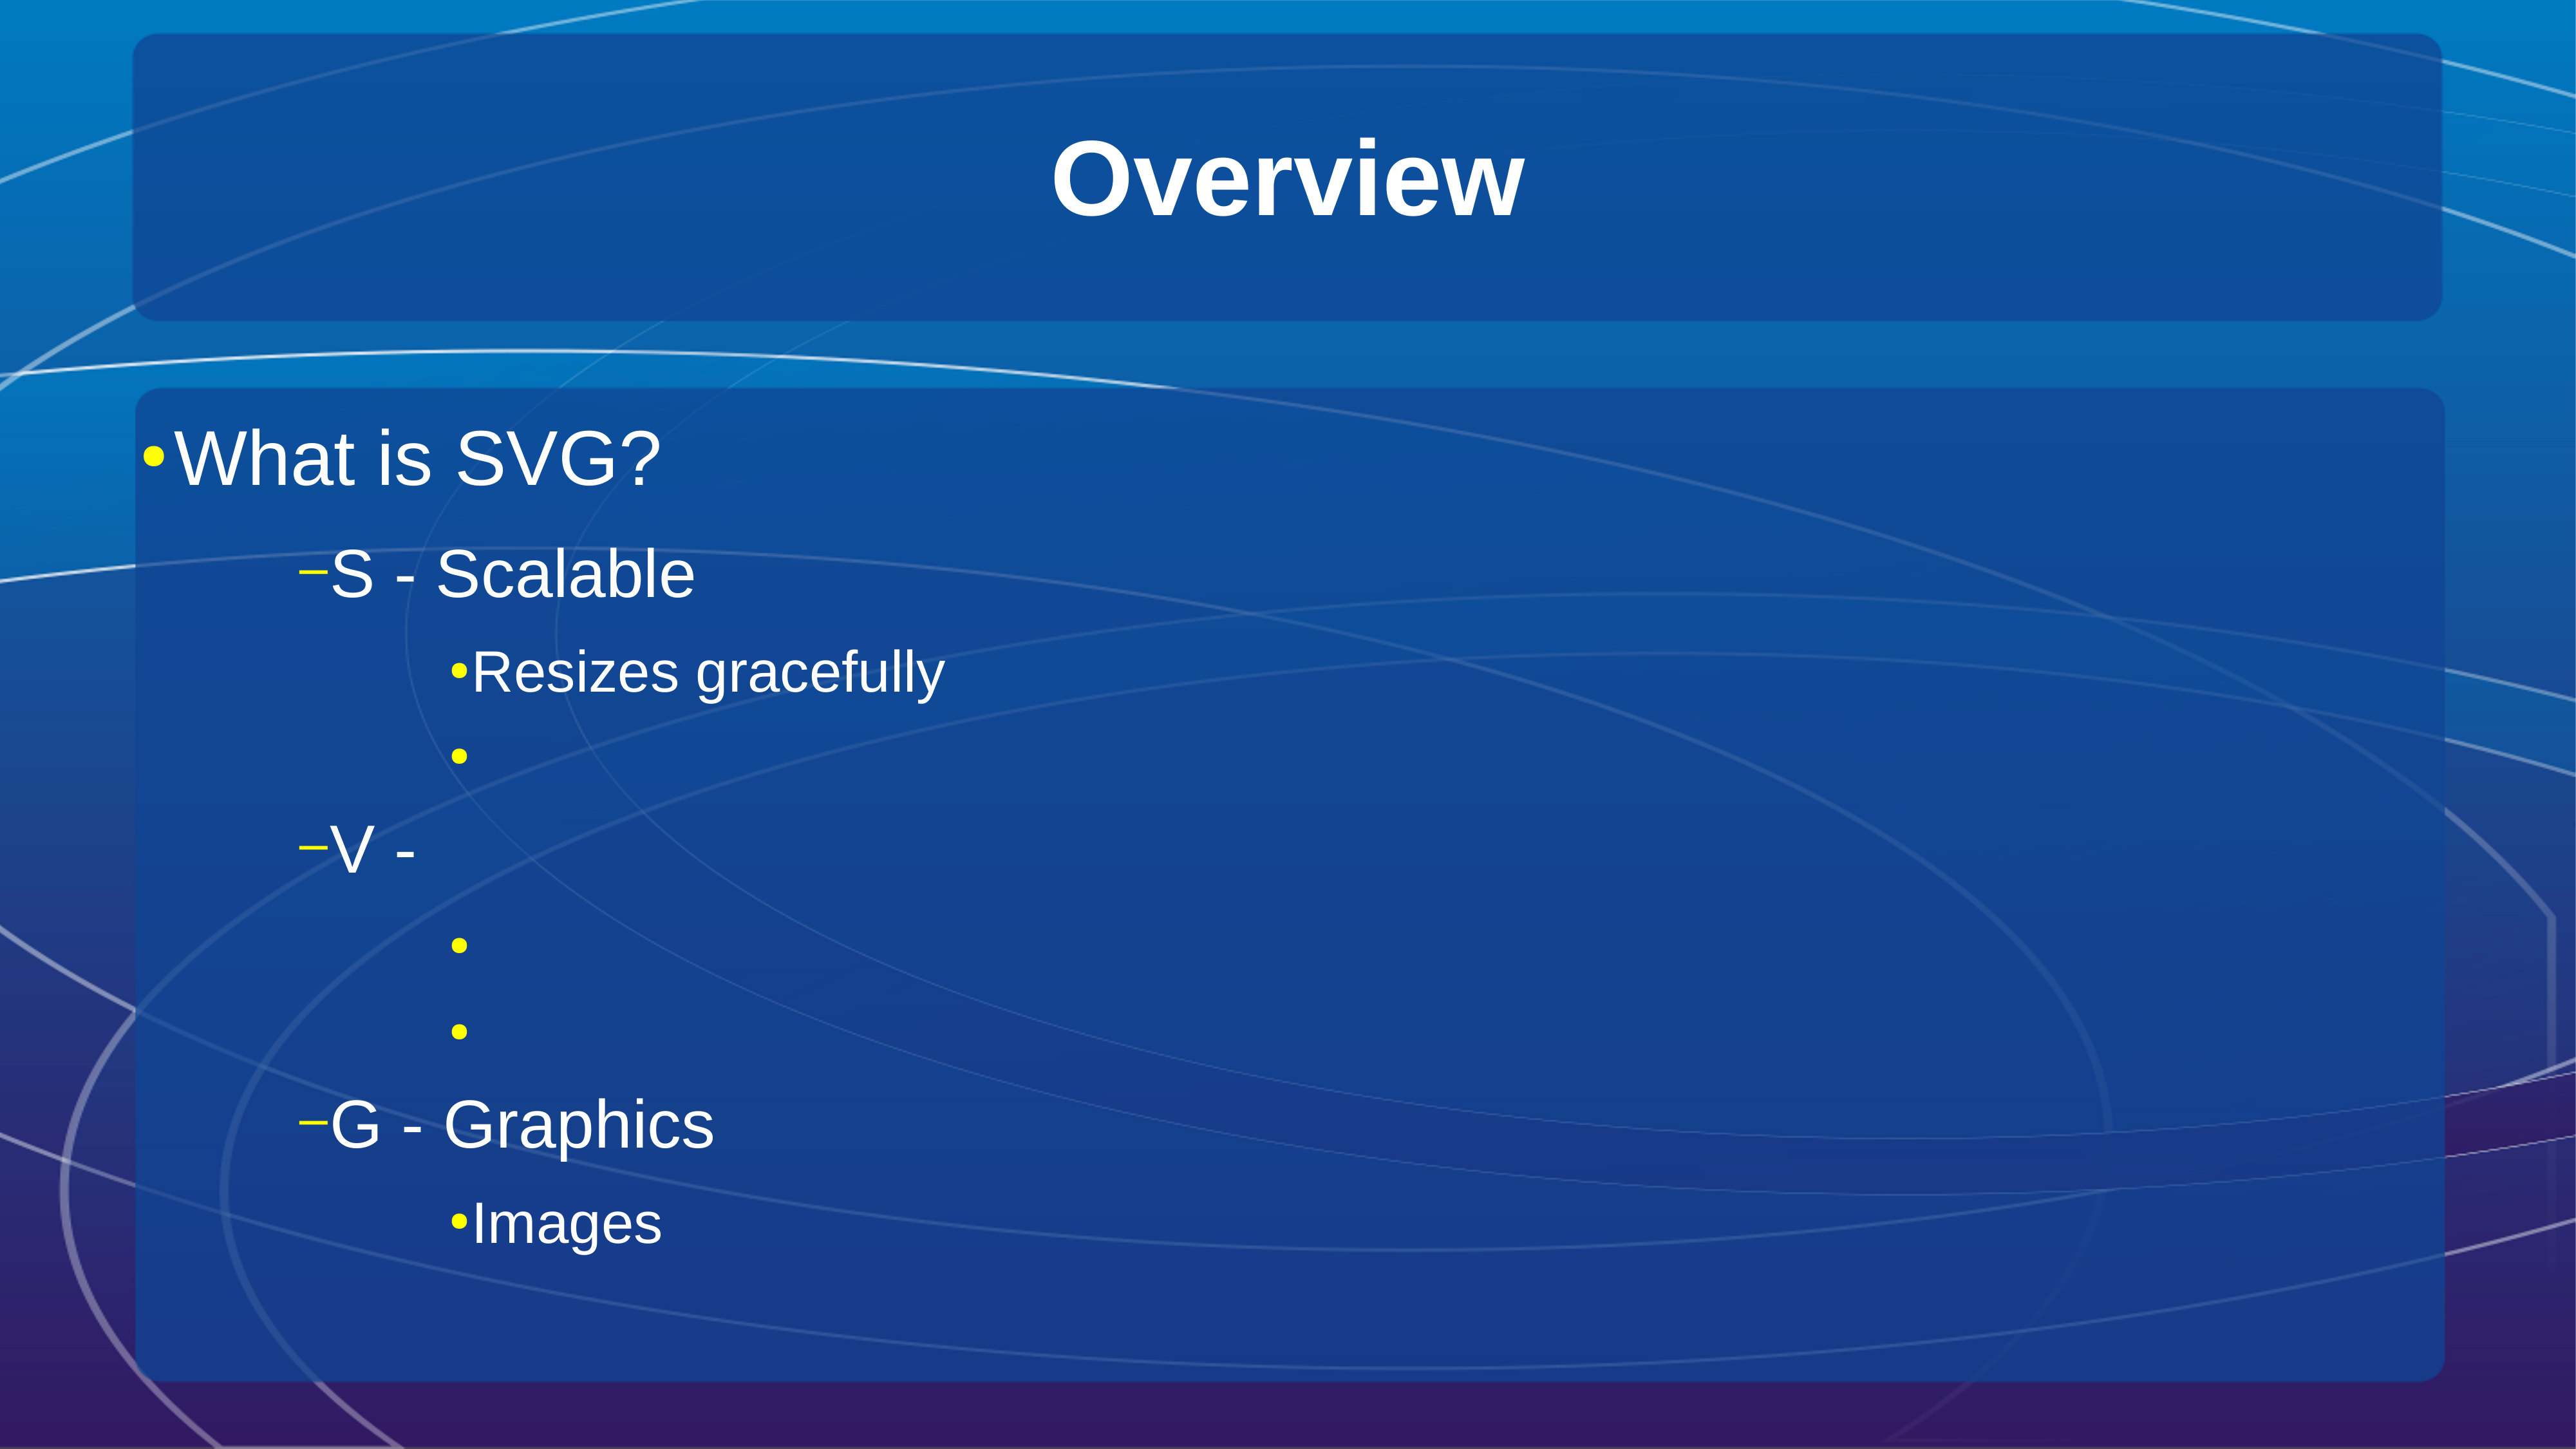

# Overview
What is SVG?
S - Scalable
Resizes gracefully
V -
G - Graphics
Images